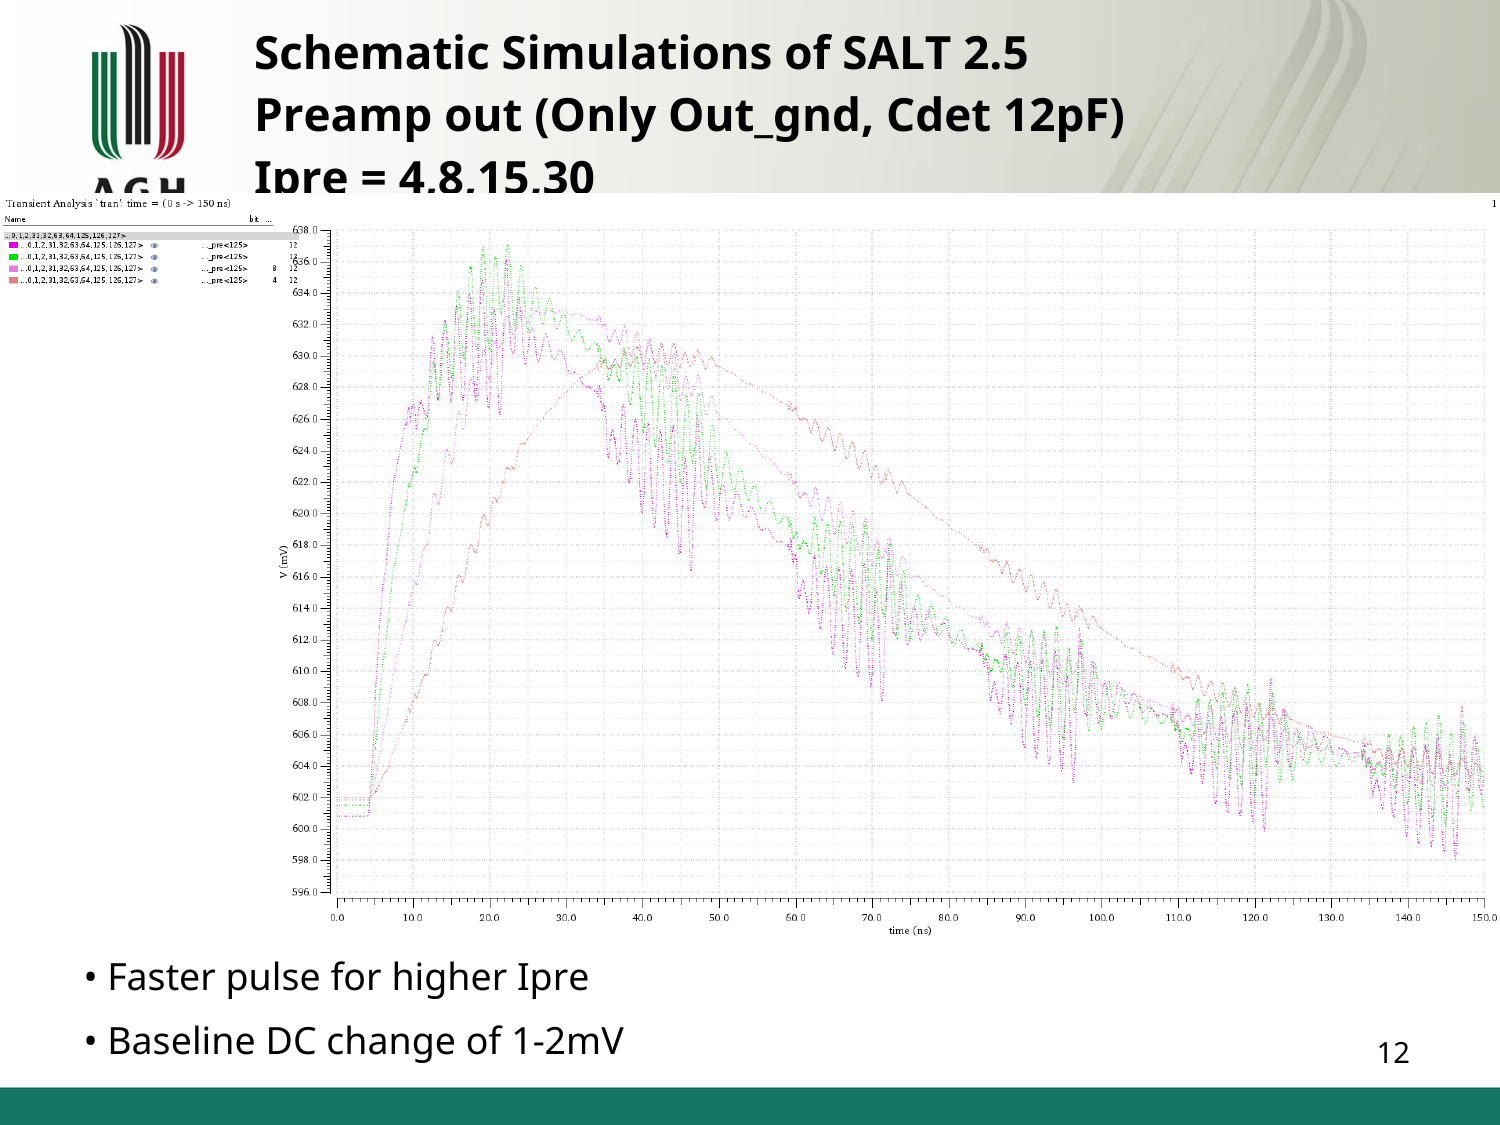

Schematic Simulations of SALT 2.5
Preamp out (Only Out_gnd, Cdet 12pF)
Ipre = 4,8,15,30
# Faster pulse for higher Ipre
 Baseline DC change of 1-2mV
12